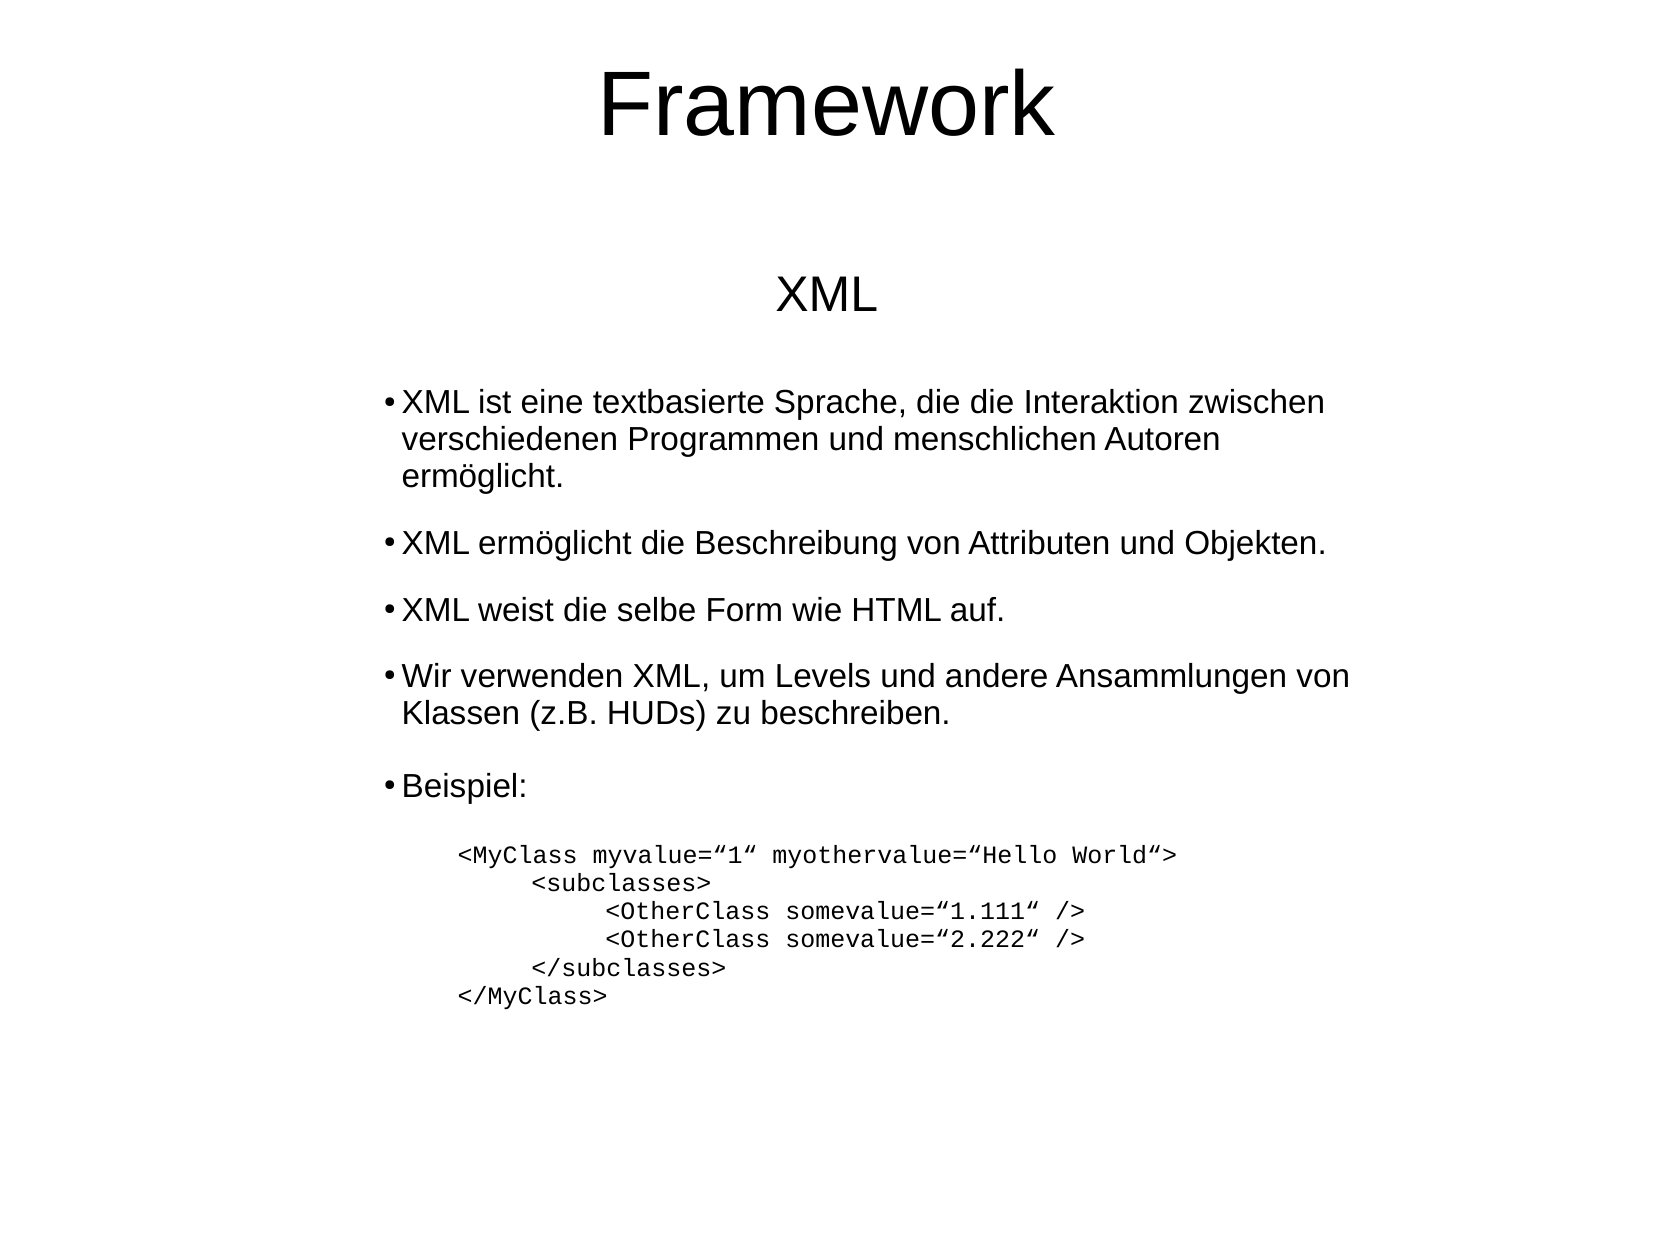

# Framework
XML
XML ist eine textbasierte Sprache, die die Interaktion zwischen verschiedenen Programmen und menschlichen Autoren ermöglicht.
XML ermöglicht die Beschreibung von Attributen und Objekten.
XML weist die selbe Form wie HTML auf.
Wir verwenden XML, um Levels und andere Ansammlungen von Klassen (z.B. HUDs) zu beschreiben.
Beispiel:
	<MyClass myvalue=“1“ myothervalue=“Hello World“>
		<subclasses>
			<OtherClass somevalue=“1.111“ />
			<OtherClass somevalue=“2.222“ />
		</subclasses>
	</MyClass>